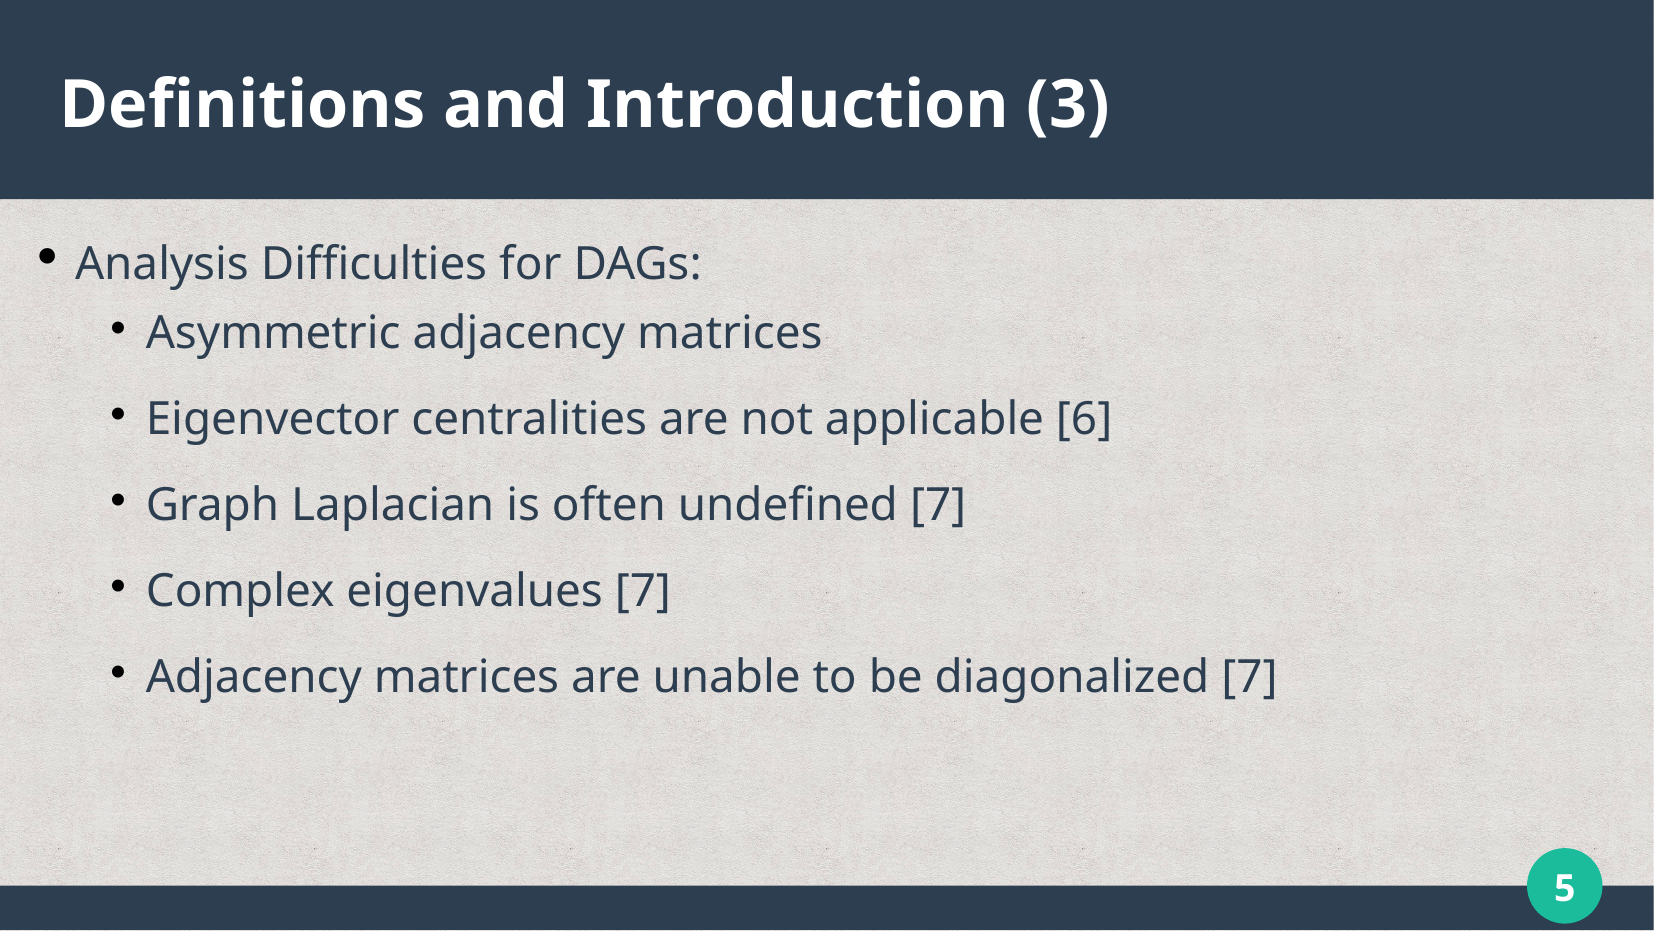

# Definitions and Introduction (3)
Analysis Difficulties for DAGs:
Asymmetric adjacency matrices
Eigenvector centralities are not applicable [6]
Graph Laplacian is often undefined [7]
Complex eigenvalues [7]
Adjacency matrices are unable to be diagonalized [7]